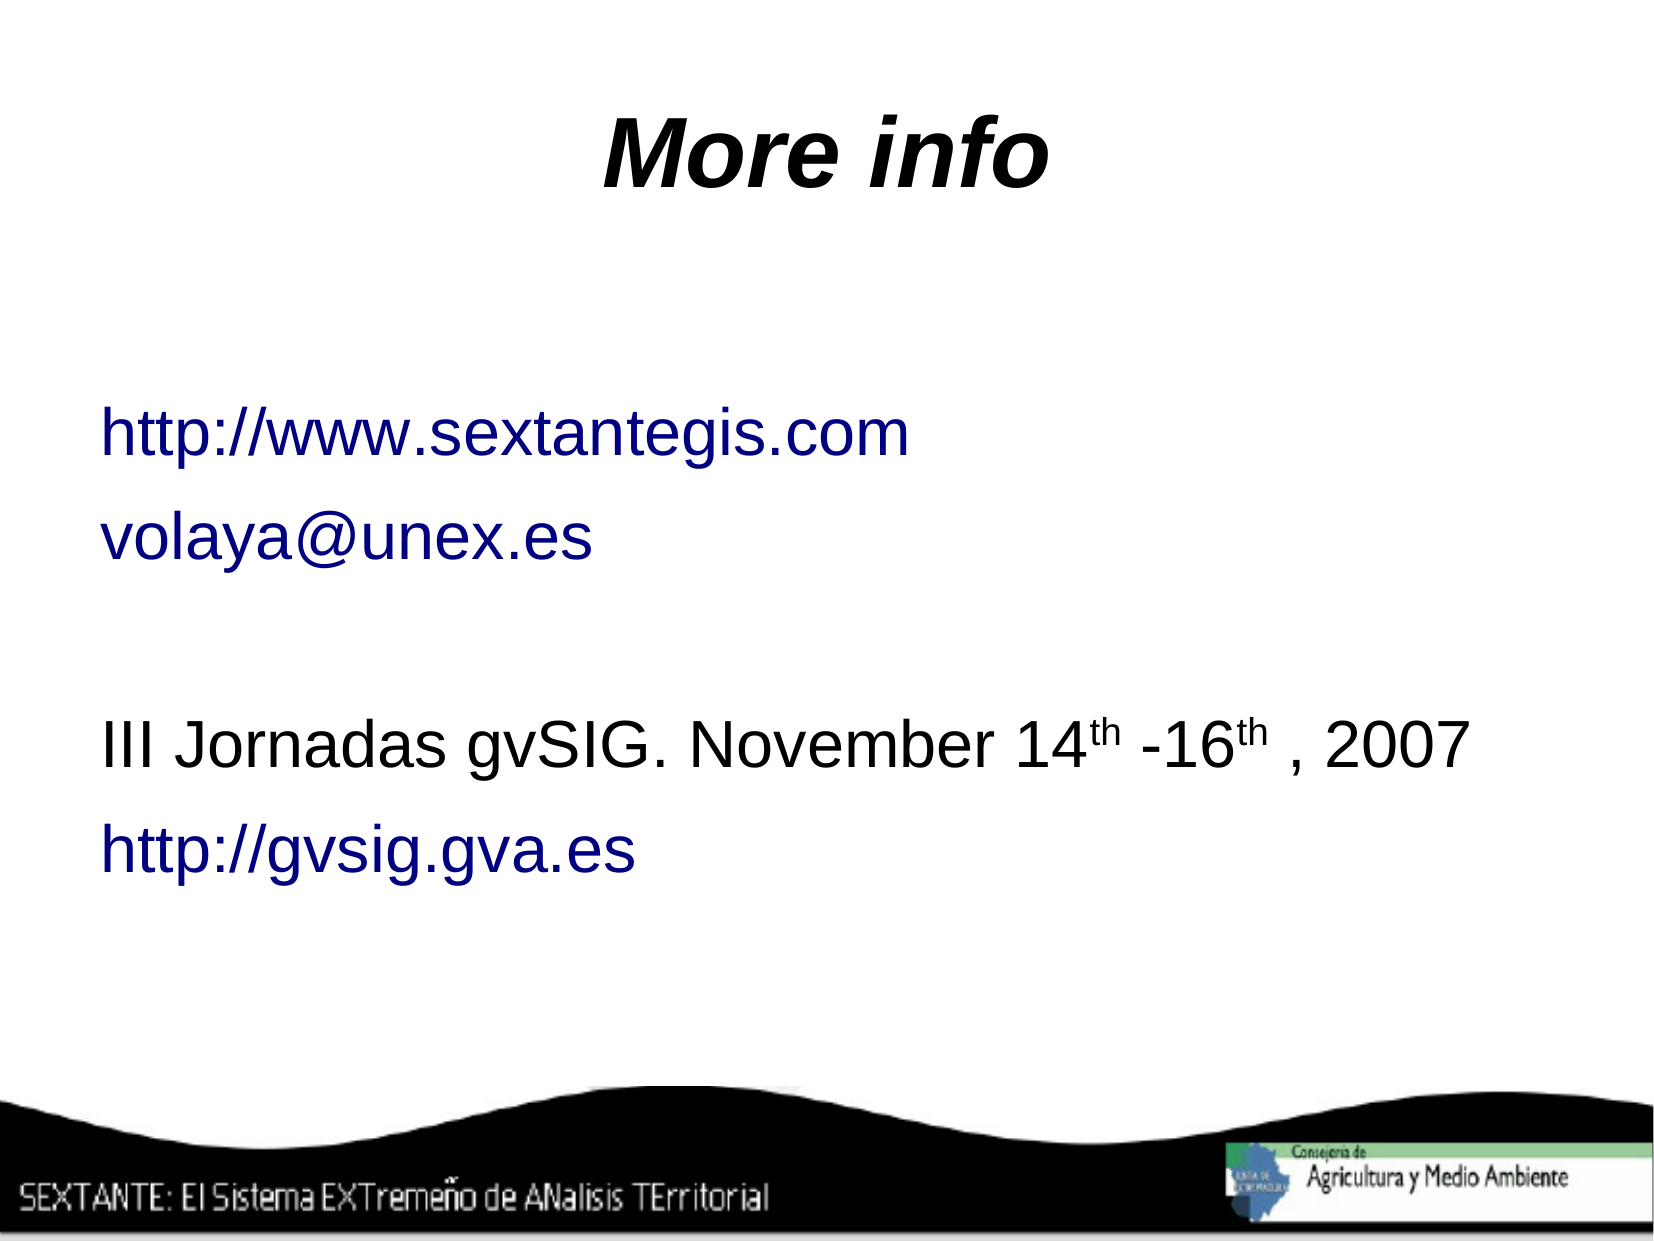

# More info
http://www.sextantegis.com
volaya@unex.es
III Jornadas gvSIG. November 14th -16th , 2007
http://gvsig.gva.es